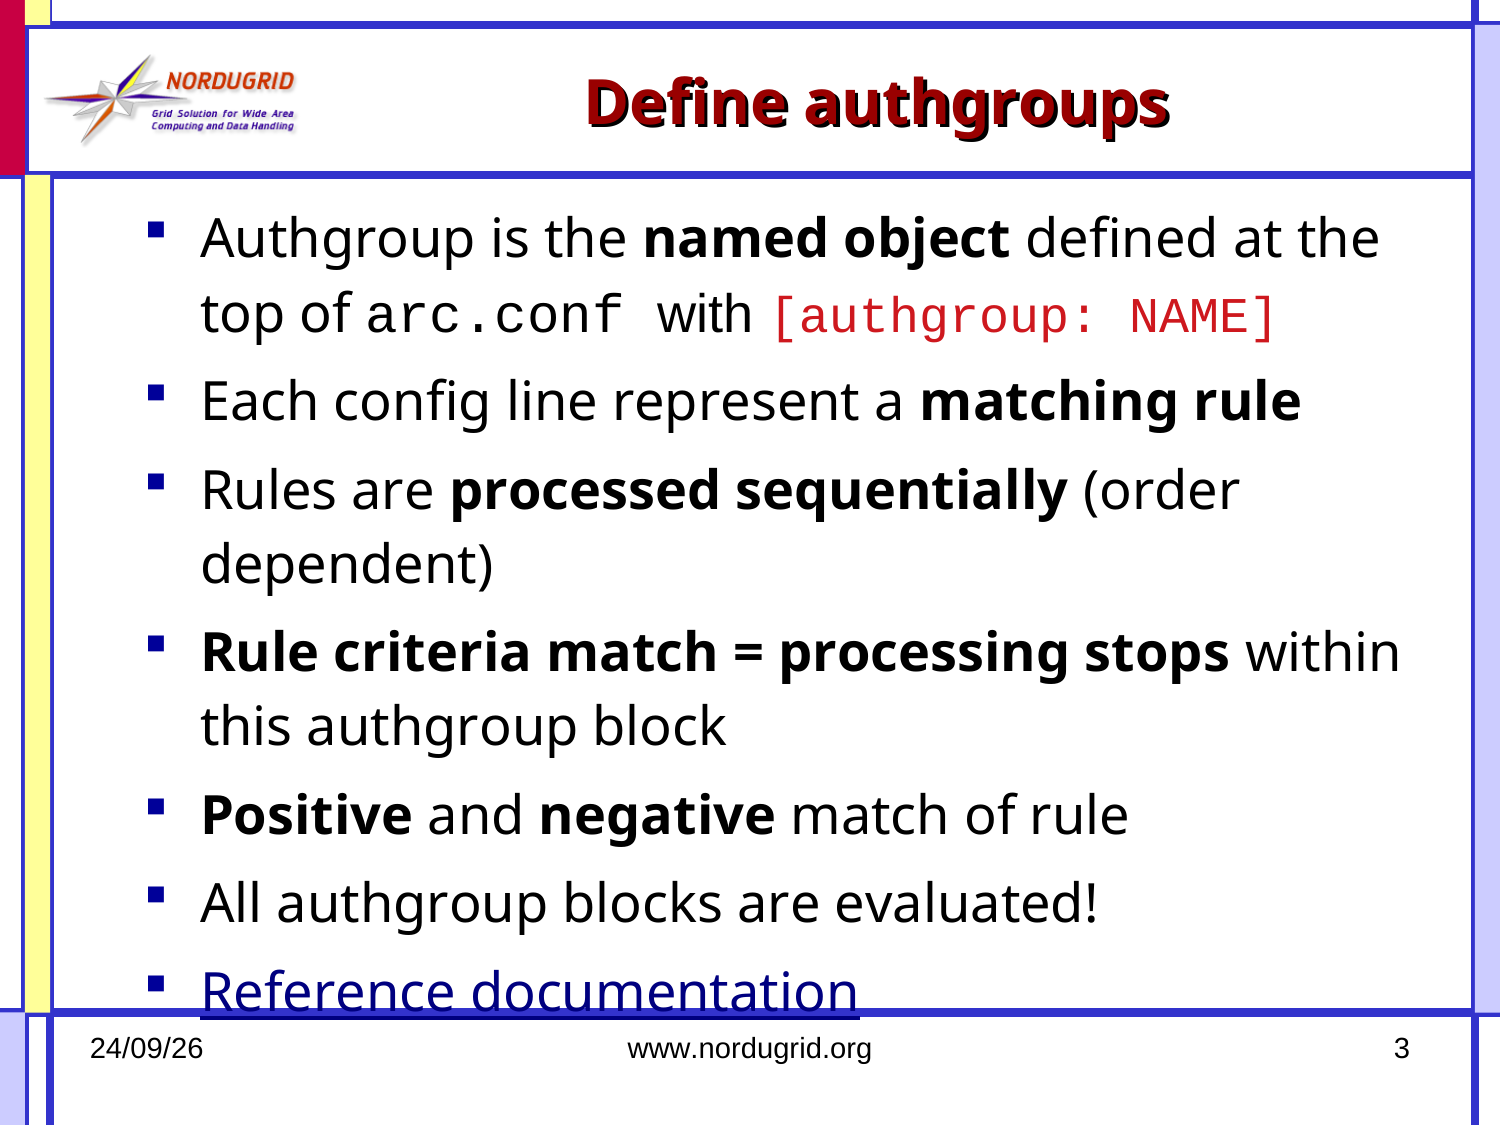

# Define authgroups
Authgroup is the named object defined at the top of arc.conf with [authgroup: NAME]
Each config line represent a matching rule
Rules are processed sequentially (order dependent)
Rule criteria match = processing stops within this authgroup block
Positive and negative match of rule
All authgroup blocks are evaluated!
Reference documentation
www.nordugrid.org
3